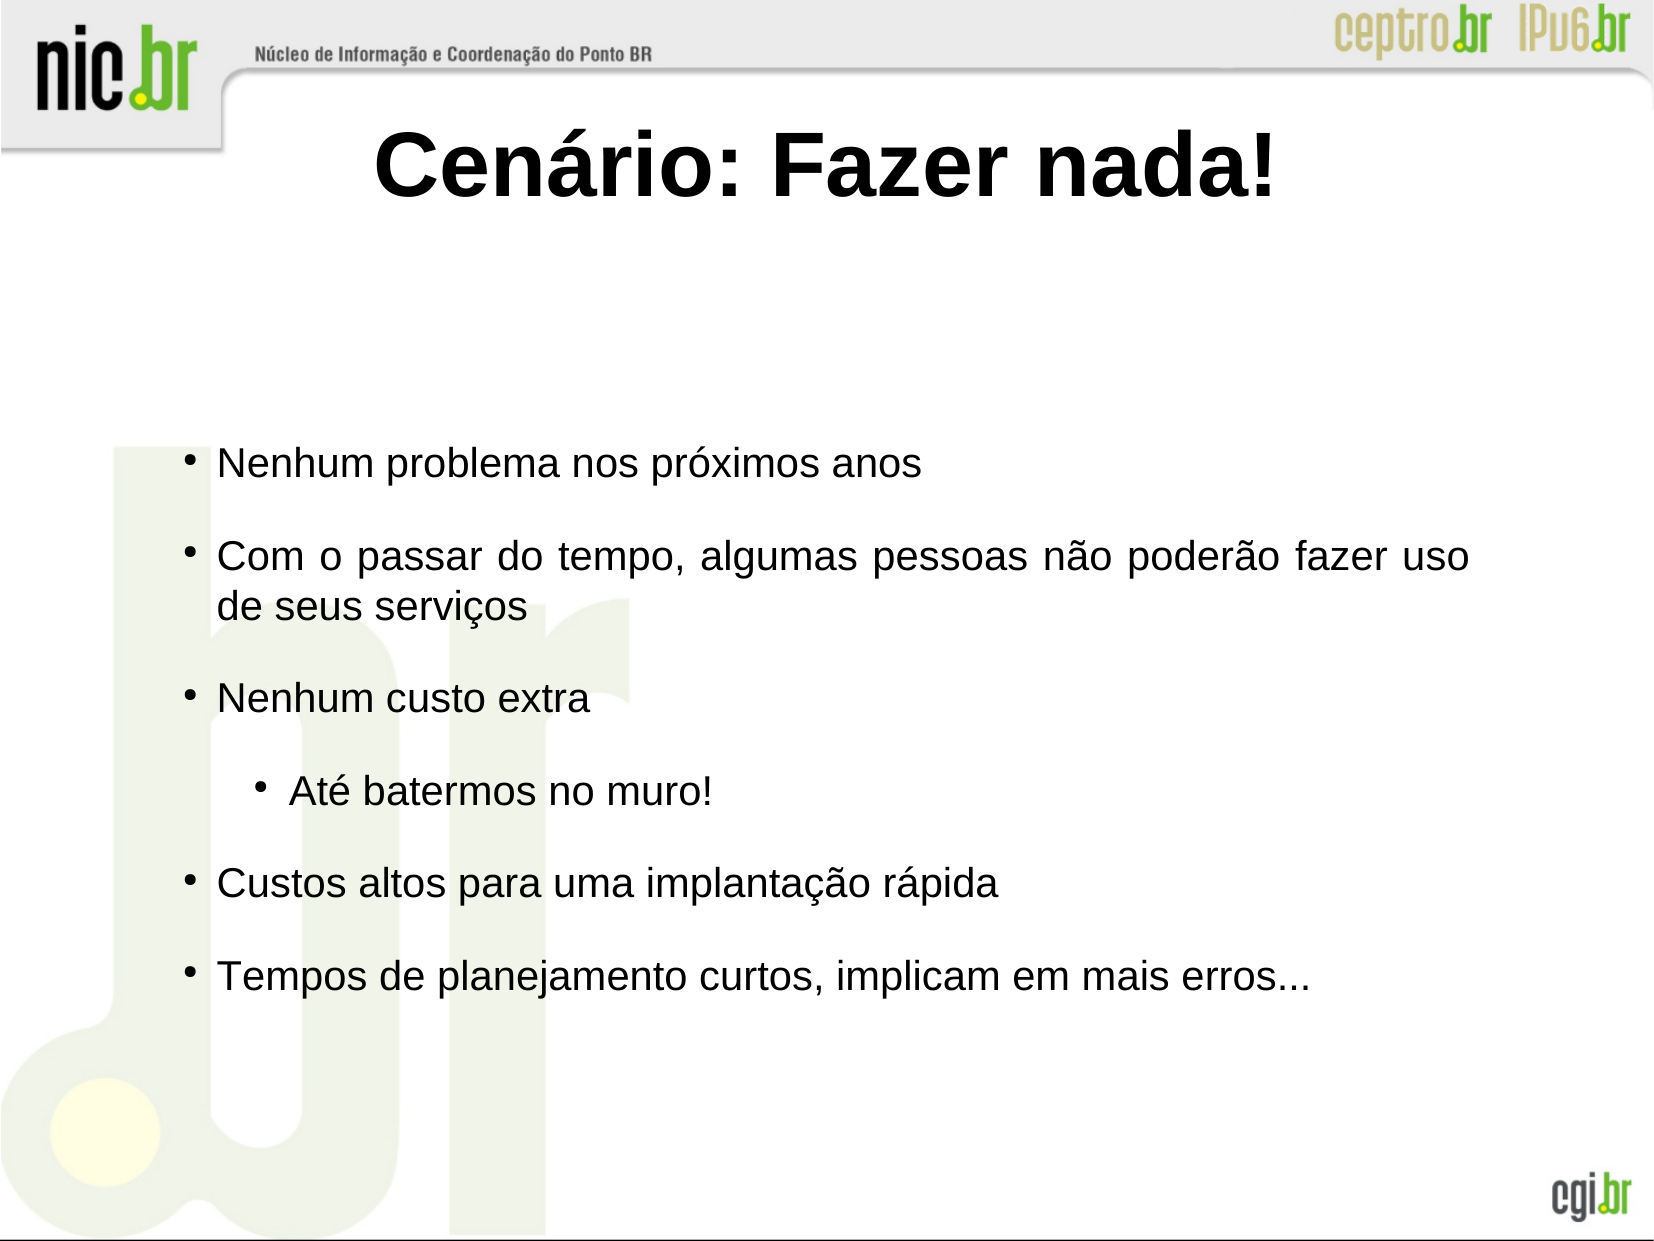

Cenário: Fazer nada!
Nenhum problema nos próximos anos
Com o passar do tempo, algumas pessoas não poderão fazer uso de seus serviços
Nenhum custo extra
Até batermos no muro!
Custos altos para uma implantação rápida
Tempos de planejamento curtos, implicam em mais erros...